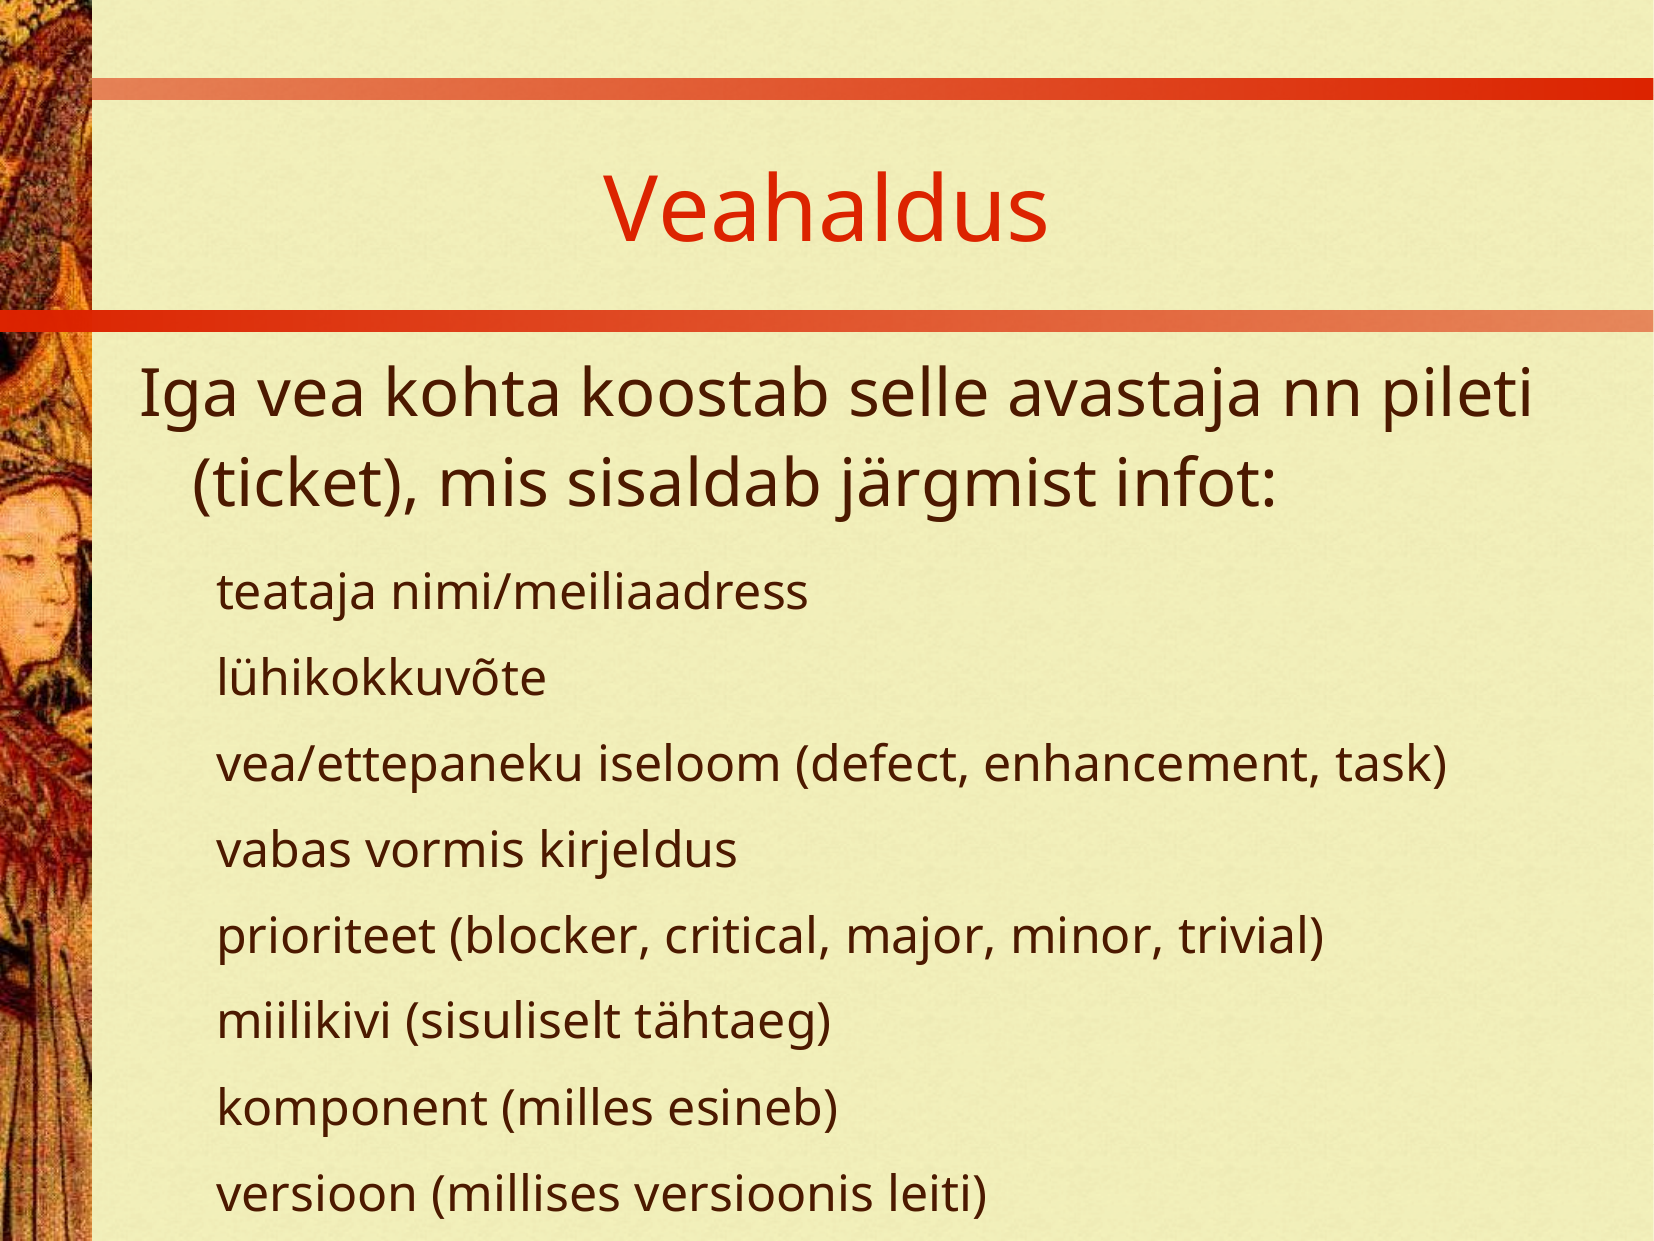

# Veahaldus
Iga vea kohta koostab selle avastaja nn pileti (ticket), mis sisaldab järgmist infot:
teataja nimi/meiliaadress
lühikokkuvõte
vea/ettepaneku iseloom (defect, enhancement, task)
vabas vormis kirjeldus
prioriteet (blocker, critical, major, minor, trivial)
miilikivi (sisuliselt tähtaeg)
komponent (milles esineb)
versioon (millises versioonis leiti)
saab lisada ka faile ja võtmesõnu ning adresseerida konkreetse(te)le kasutaja(te)le
Valikud: leave as new, accept, resolve, reassign